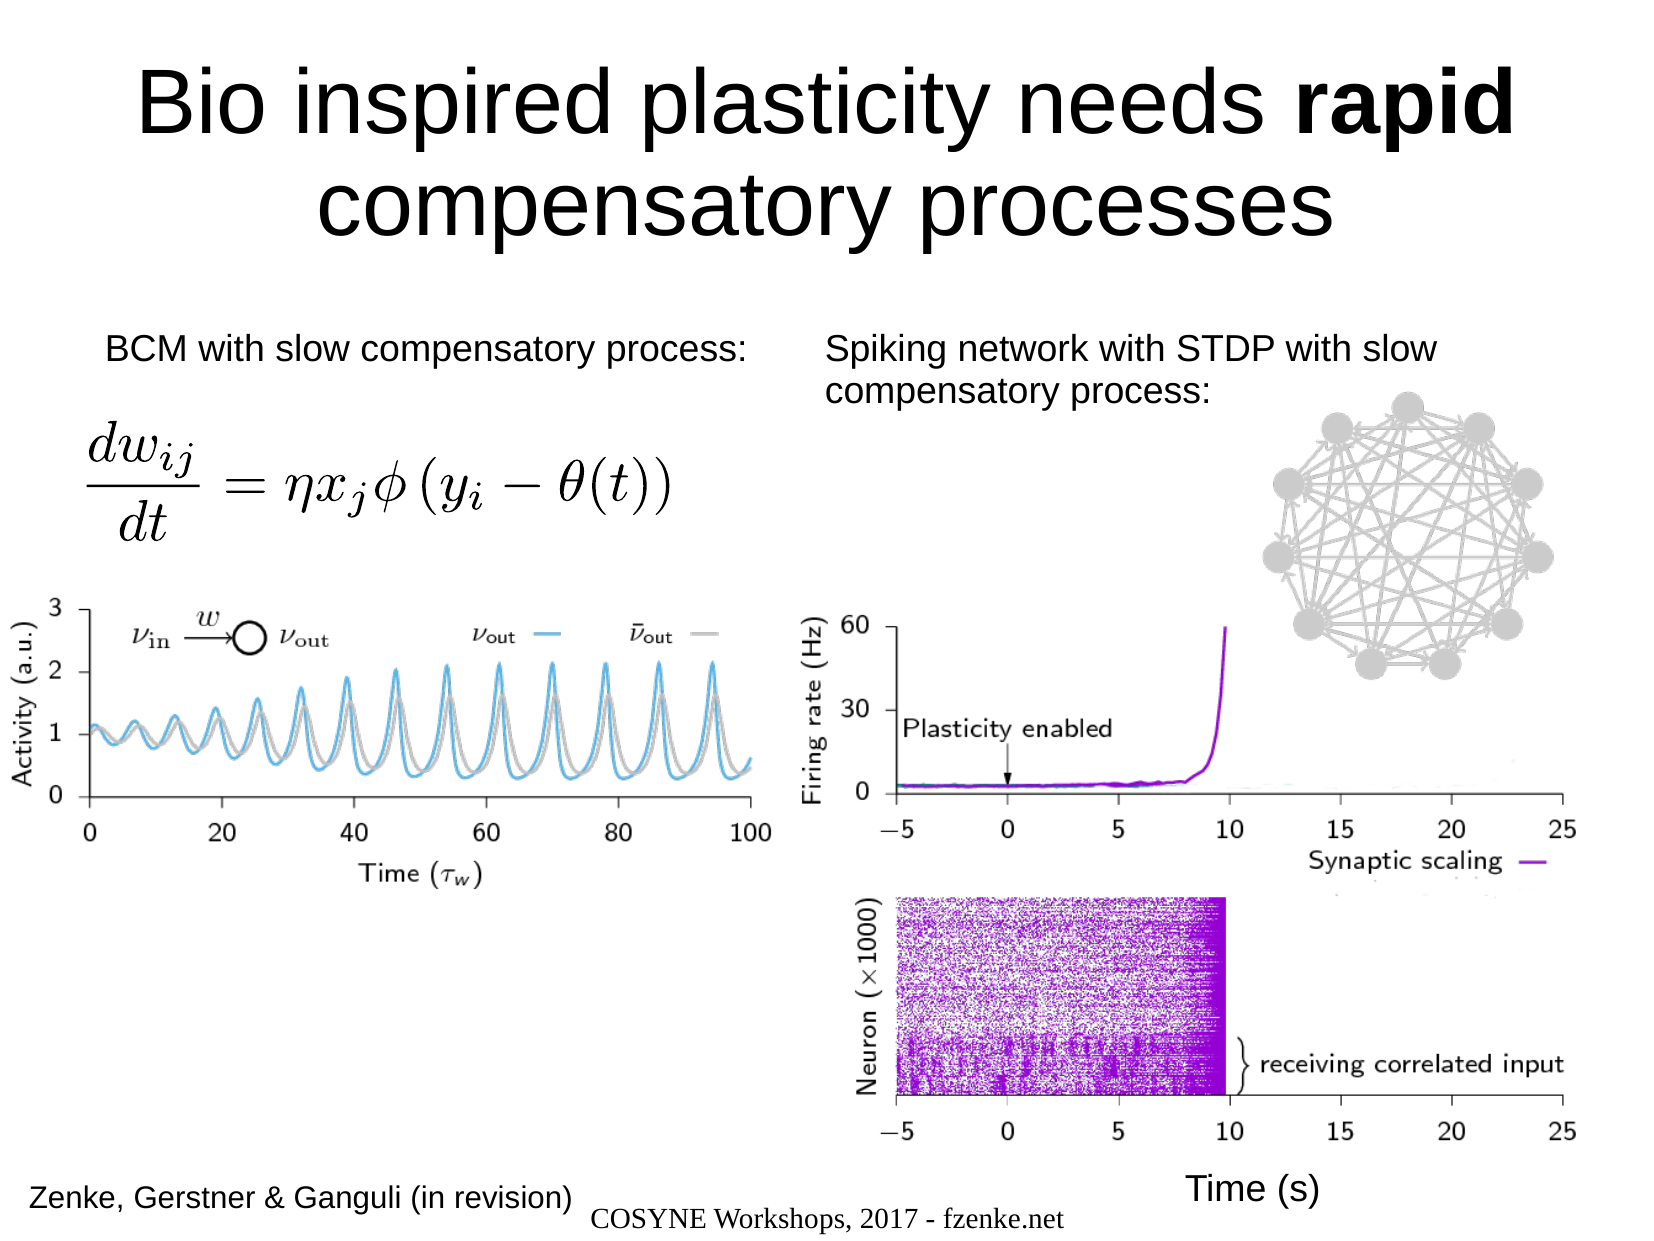

# Bio inspired plasticity needs rapid compensatory processes
BCM with slow compensatory process:
Spiking network with STDP with slow compensatory process:
Time (s)
Zenke, Gerstner & Ganguli (in revision)
COSYNE Workshops, 2017 - fzenke.net